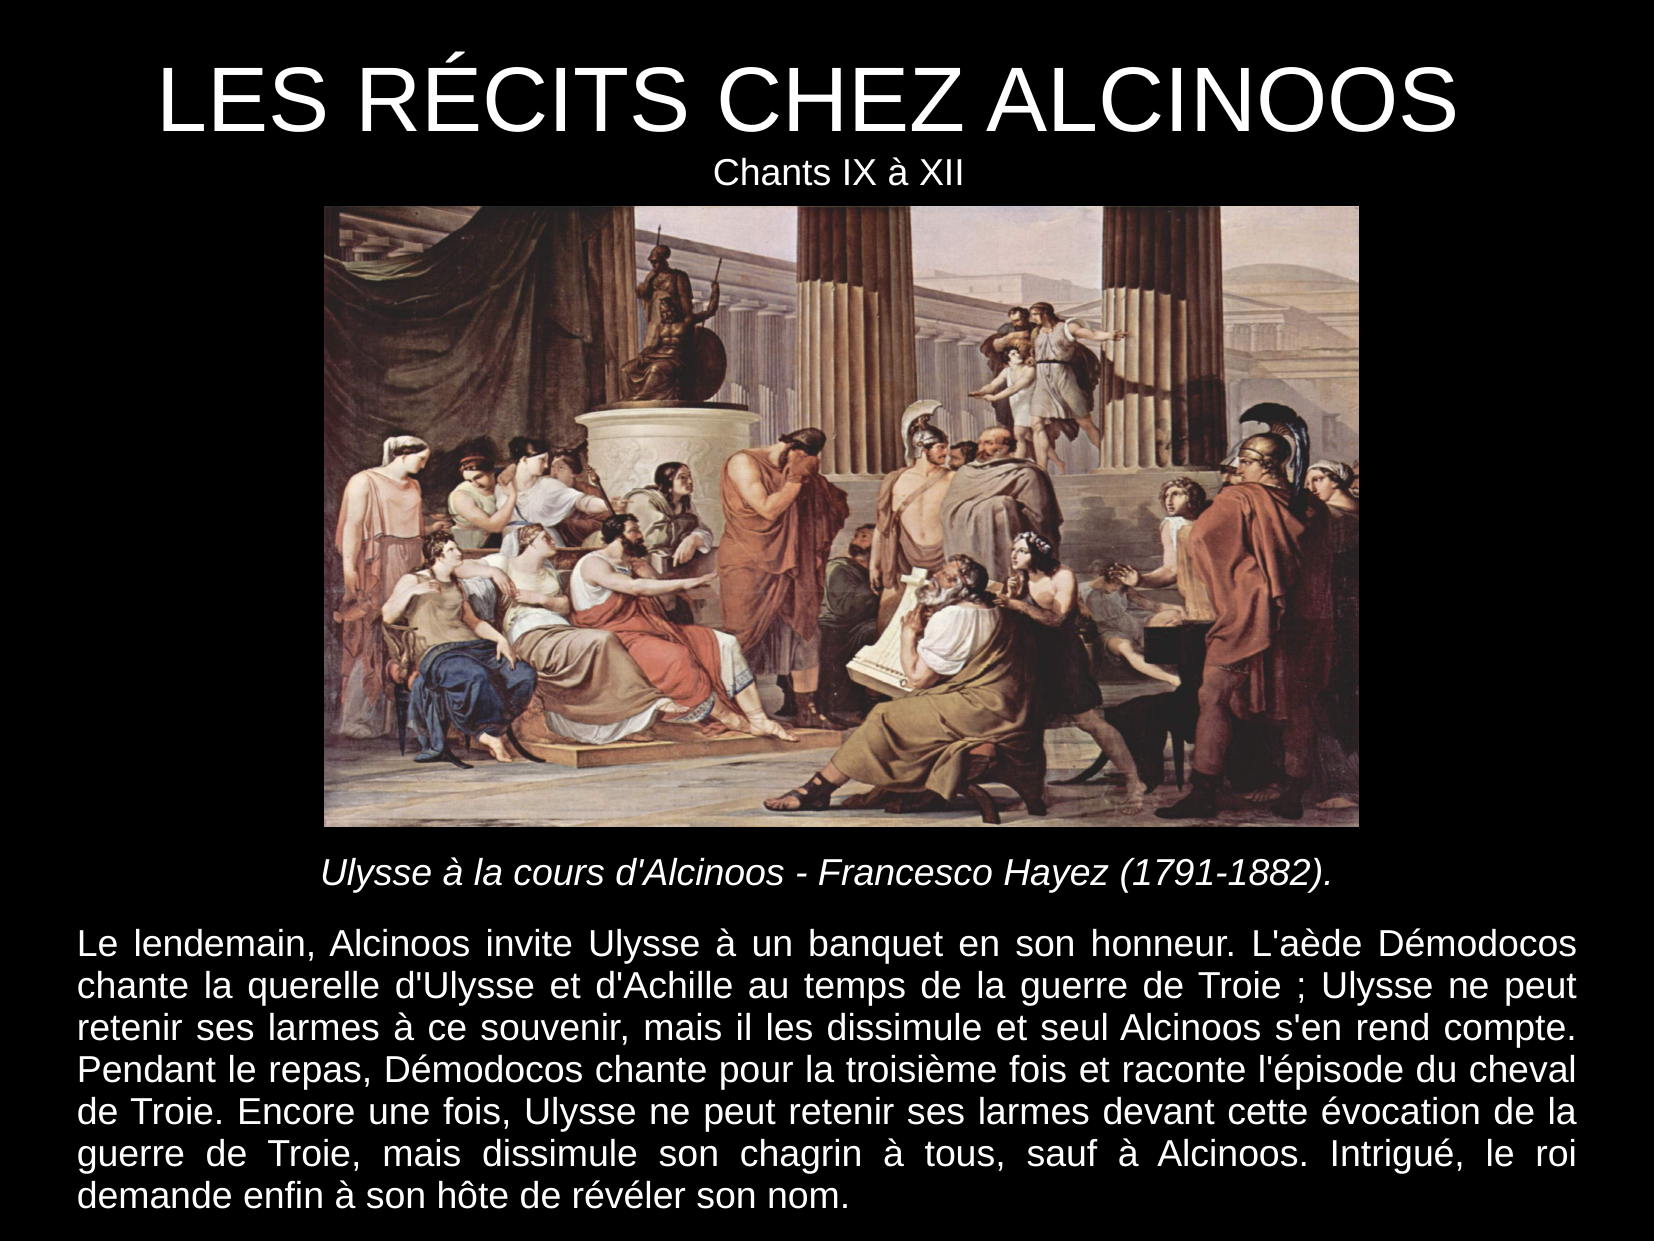

LES RÉCITS CHEZ ALCINOOS
 Chants IX à XII
#
Ulysse à la cours d'Alcinoos - Francesco Hayez (1791-1882).
Le lendemain, Alcinoos invite Ulysse à un banquet en son honneur. L'aède Démodocos chante la querelle d'Ulysse et d'Achille au temps de la guerre de Troie ; Ulysse ne peut retenir ses larmes à ce souvenir, mais il les dissimule et seul Alcinoos s'en rend compte. Pendant le repas, Démodocos chante pour la troisième fois et raconte l'épisode du cheval de Troie. Encore une fois, Ulysse ne peut retenir ses larmes devant cette évocation de la guerre de Troie, mais dissimule son chagrin à tous, sauf à Alcinoos. Intrigué, le roi demande enfin à son hôte de révéler son nom.